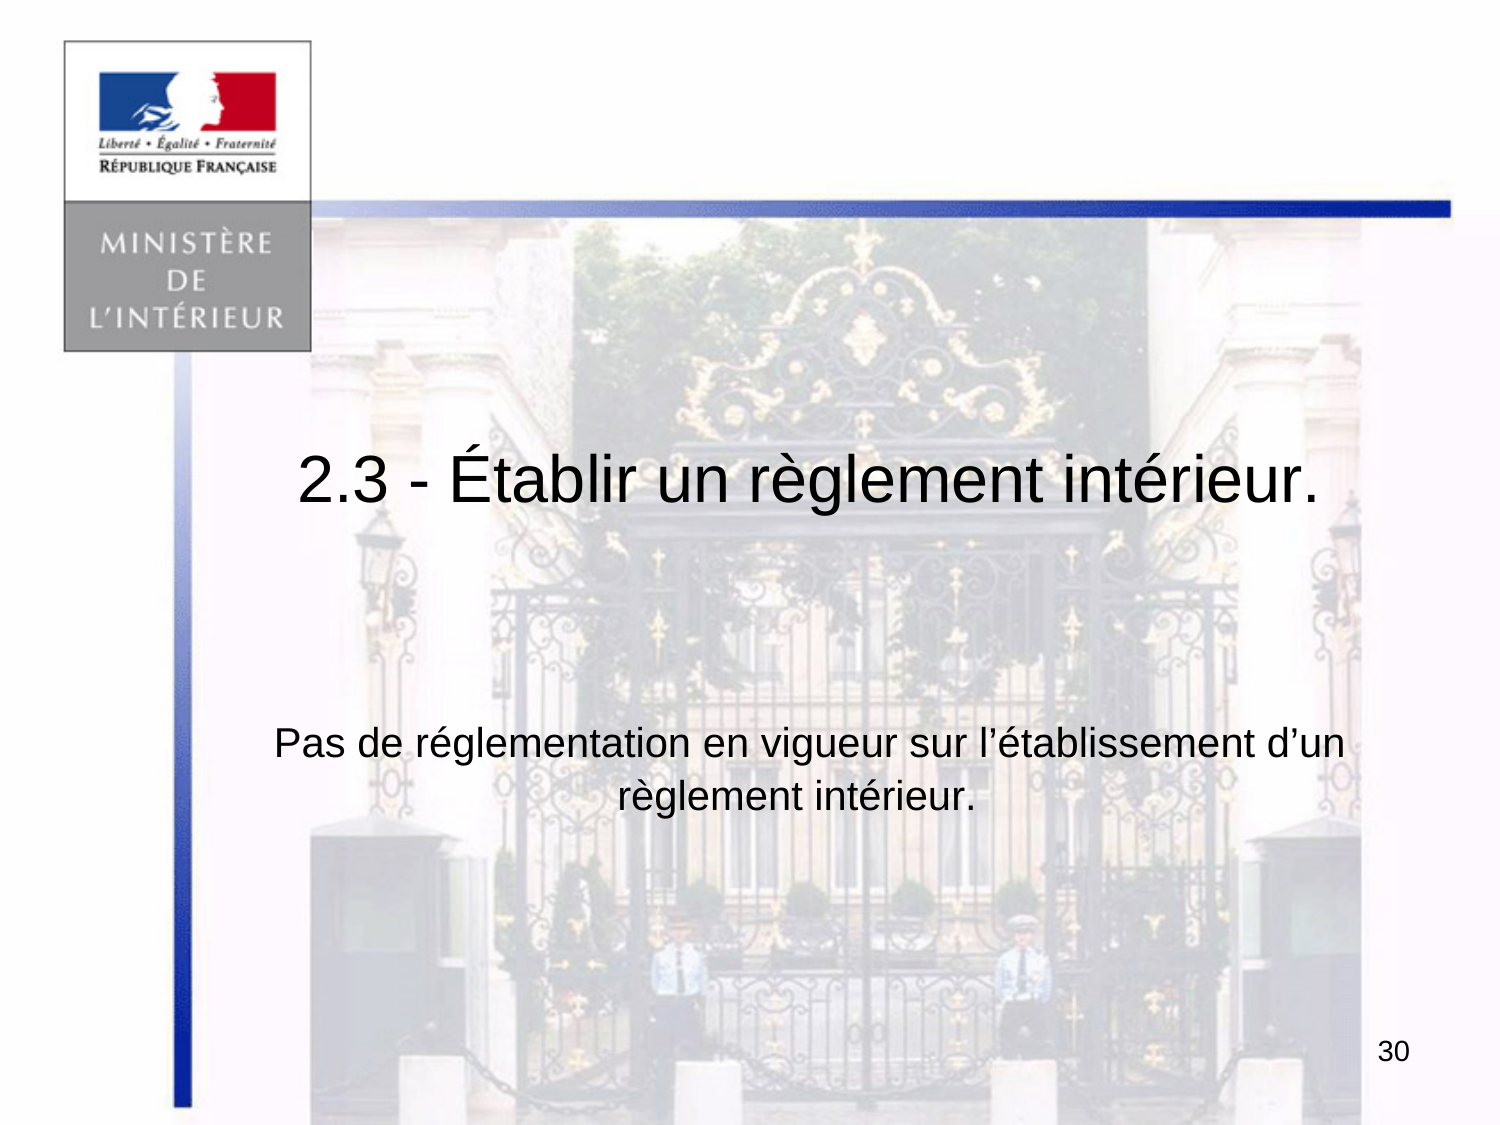

# 2.3 - Établir un règlement intérieur. Pas de réglementation en vigueur sur l’établissement d’un règlement intérieur.